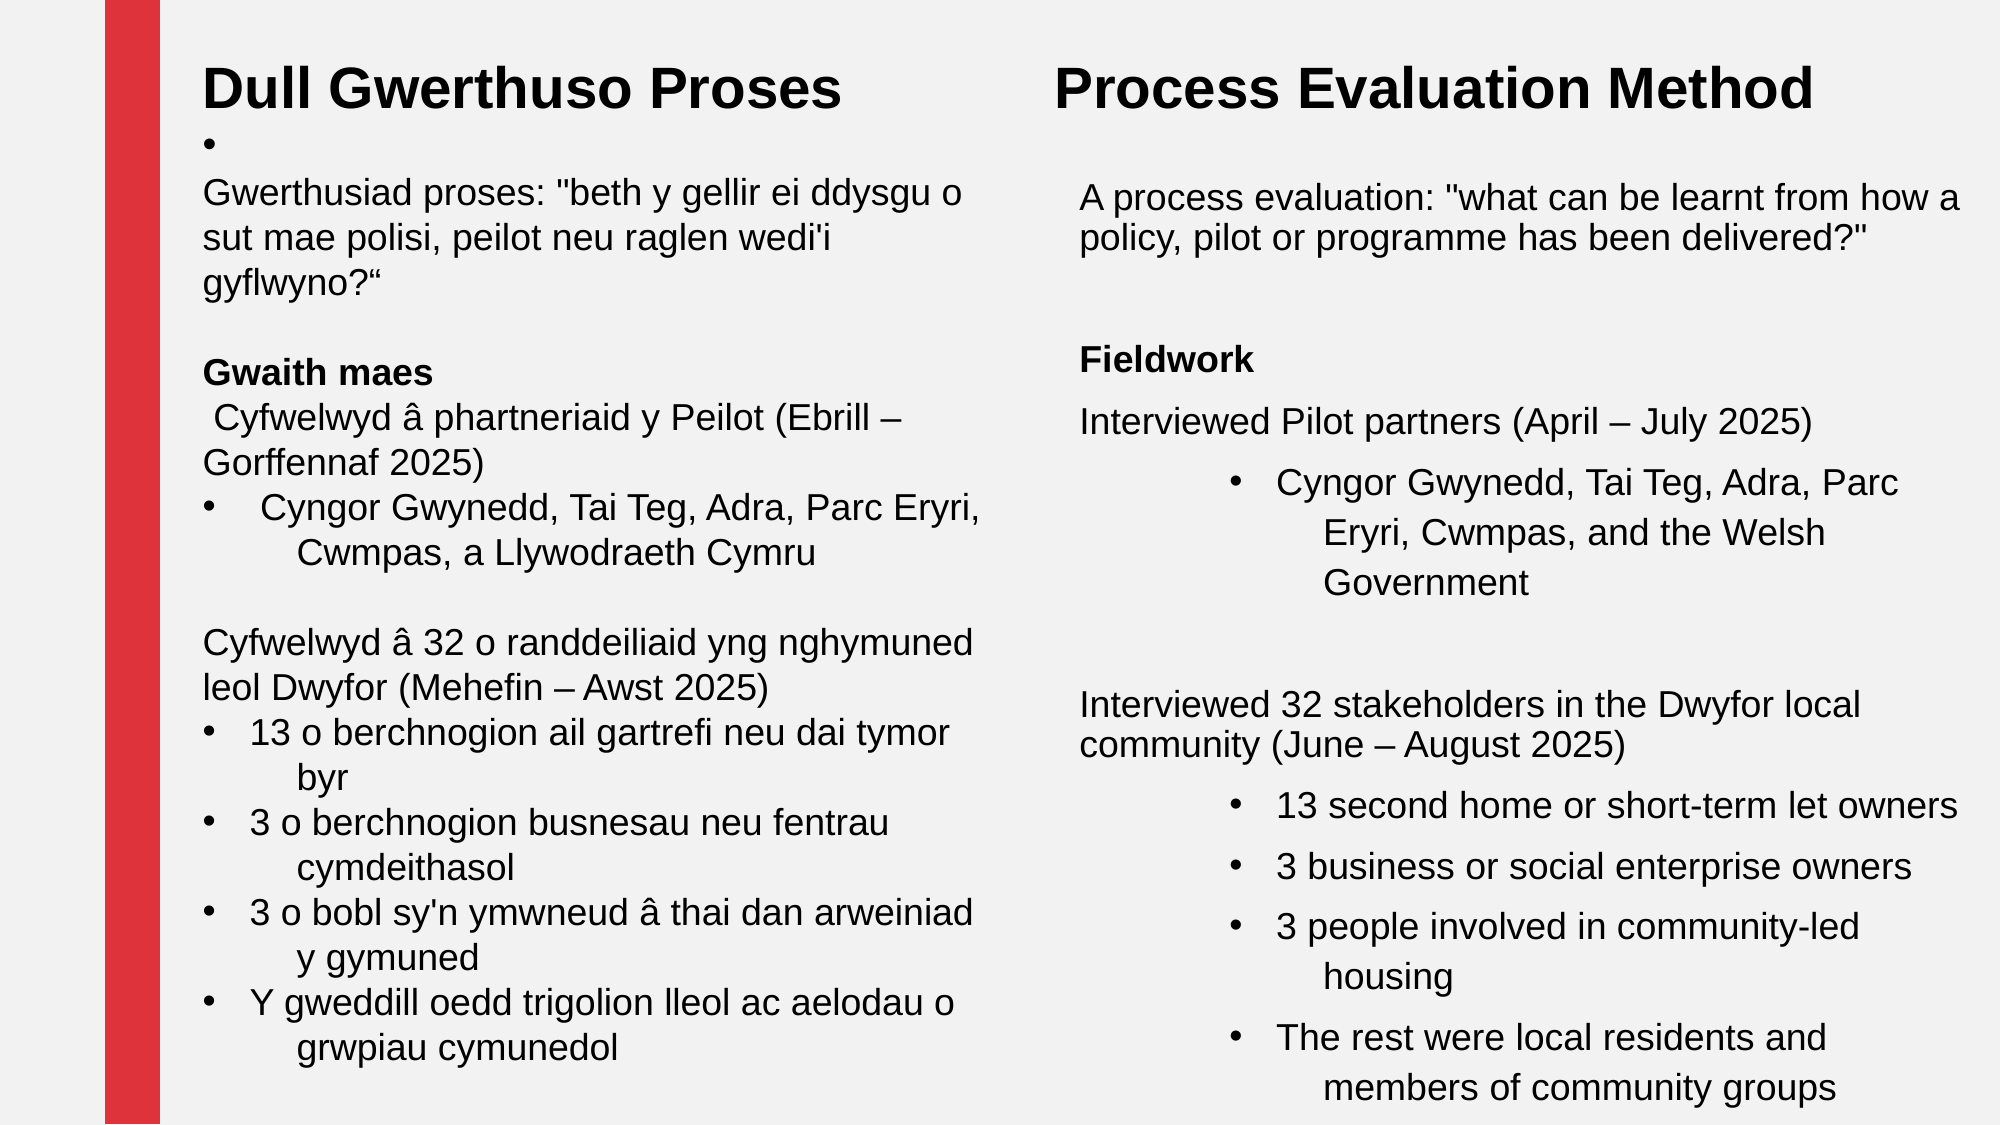

Dull Gwerthuso Proses Process Evaluation Method
Gwerthusiad proses: "beth y gellir ei ddysgu o sut mae polisi, peilot neu raglen wedi'i gyflwyno?“
Gwaith maes
 Cyfwelwyd â phartneriaid y Peilot (Ebrill – Gorffennaf 2025)
 Cyngor Gwynedd, Tai Teg, Adra, Parc Eryri, Cwmpas, a Llywodraeth Cymru
Cyfwelwyd â 32 o randdeiliaid yng nghymuned leol Dwyfor (Mehefin – Awst 2025)
13 o berchnogion ail gartrefi neu dai tymor byr
3 o berchnogion busnesau neu fentrau cymdeithasol
3 o bobl sy'n ymwneud â thai dan arweiniad y gymuned
Y gweddill oedd trigolion lleol ac aelodau o grwpiau cymunedol
A process evaluation: "what can be learnt from how a policy, pilot or programme has been delivered?"
Fieldwork
Interviewed Pilot partners (April – July 2025)
Cyngor Gwynedd, Tai Teg, Adra, Parc Eryri, Cwmpas, and the Welsh Government
Interviewed 32 stakeholders in the Dwyfor local community (June – August 2025)
13 second home or short-term let owners
3 business or social enterprise owners
3 people involved in community-led housing
The rest were local residents and members of community groups